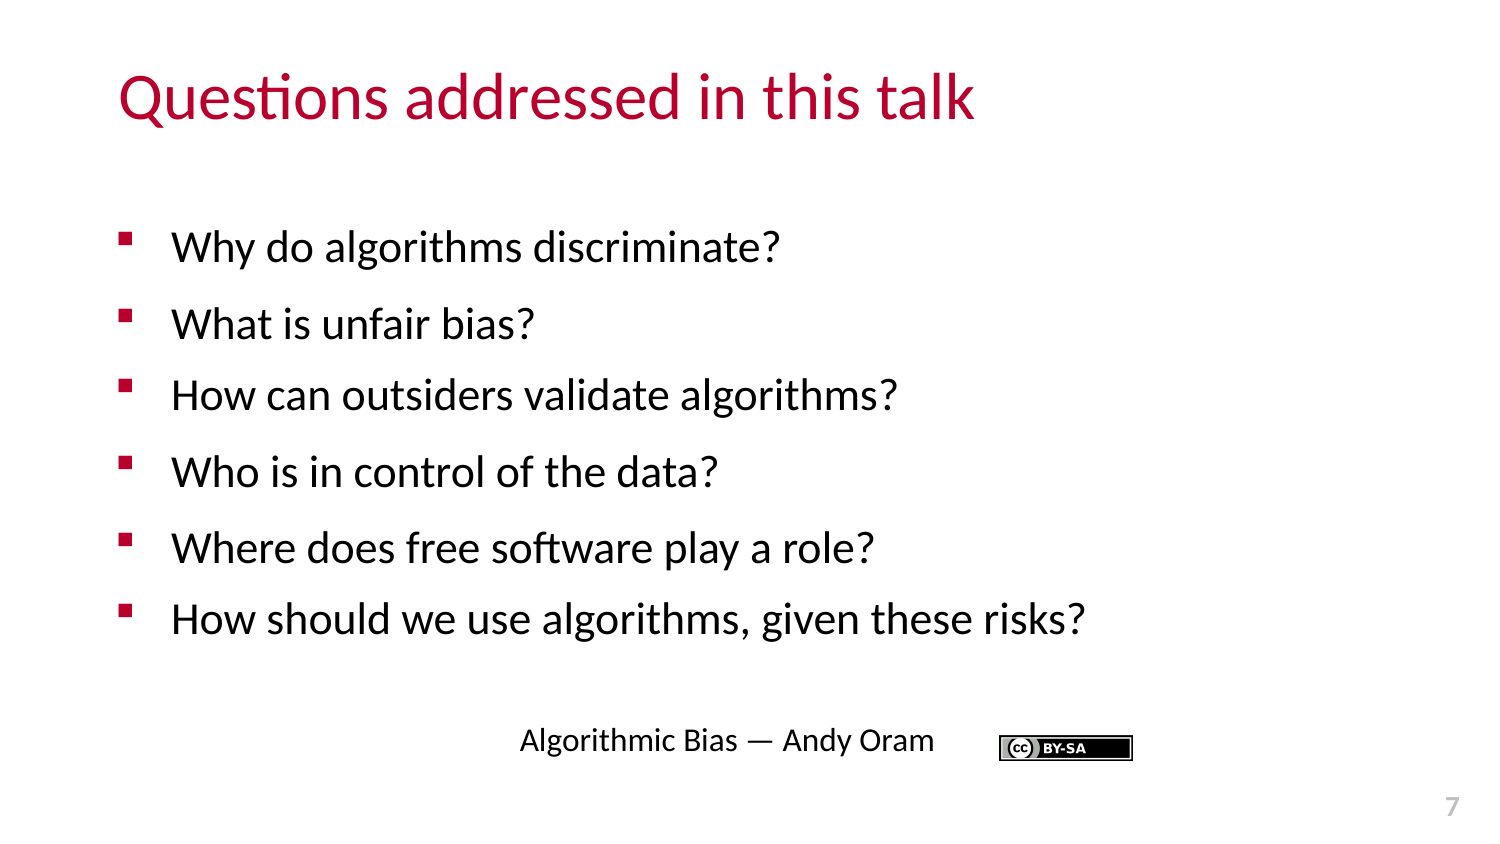

# Questions addressed in this talk
Why do algorithms discriminate?
What is unfair bias?
How can outsiders validate algorithms?
Who is in control of the data?
Where does free software play a role?
How should we use algorithms, given these risks?
Algorithmic Bias — Andy Oram